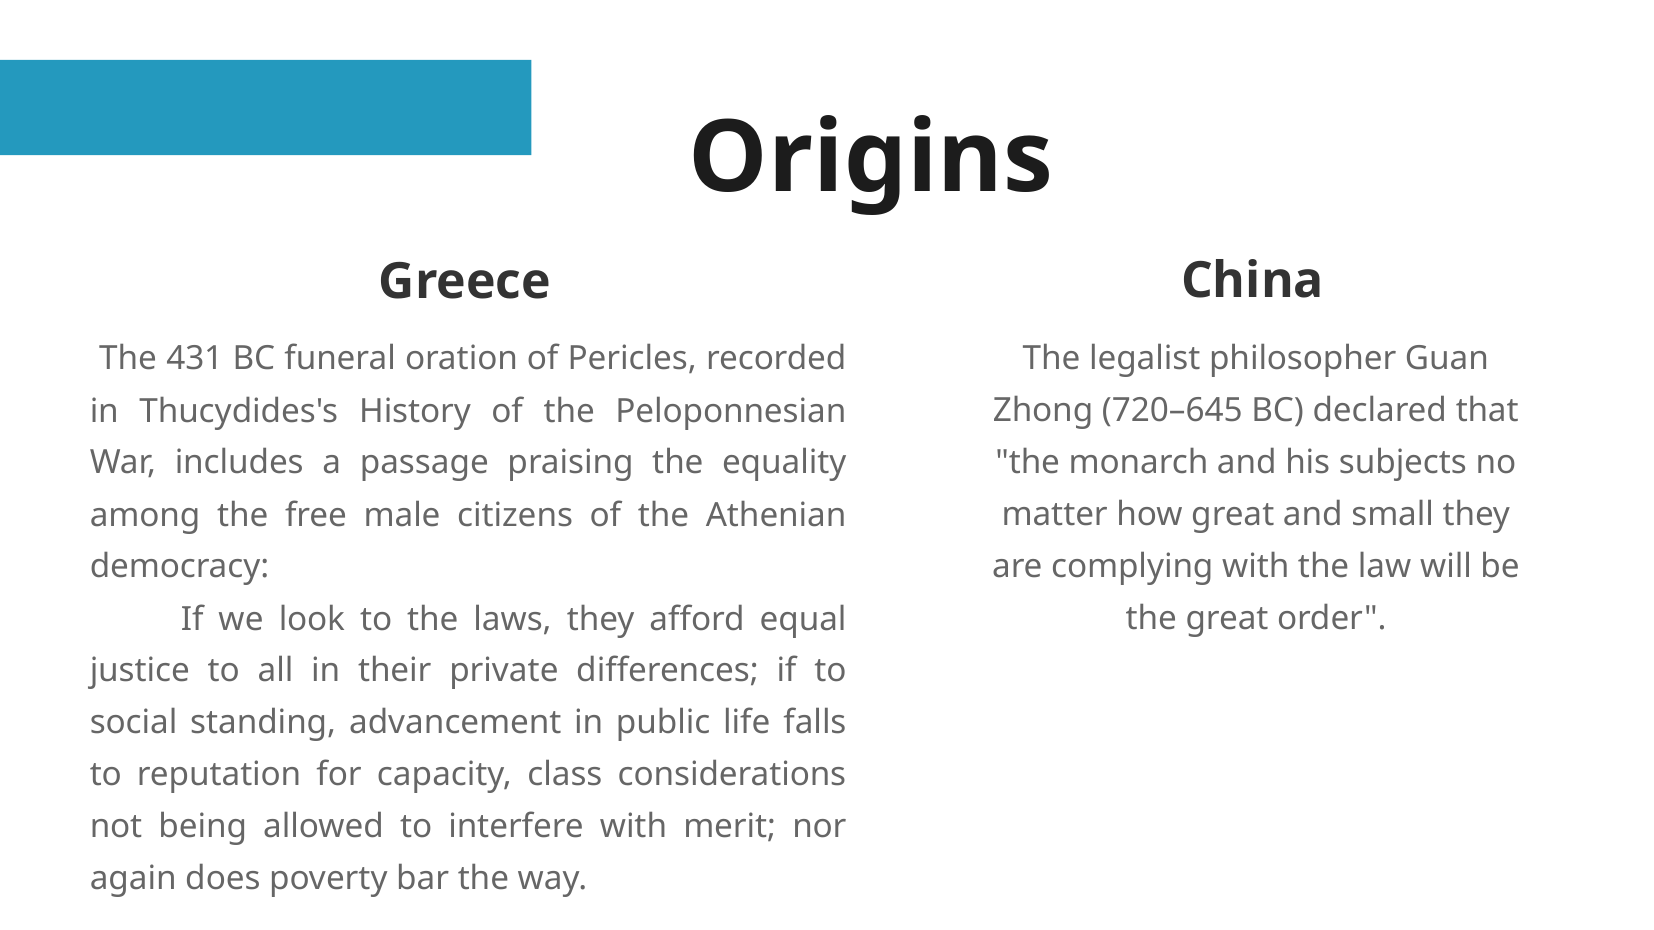

# Origins
China
Greece
The legalist philosopher Guan Zhong (720–645 BC) declared that "the monarch and his subjects no matter how great and small they are complying with the law will be the great order".
 The 431 BC funeral oration of Pericles, recorded in Thucydides's History of the Peloponnesian War, includes a passage praising the equality among the free male citizens of the Athenian democracy:
 If we look to the laws, they afford equal justice to all in their private differences; if to social standing, advancement in public life falls to reputation for capacity, class considerations not being allowed to interfere with merit; nor again does poverty bar the way.